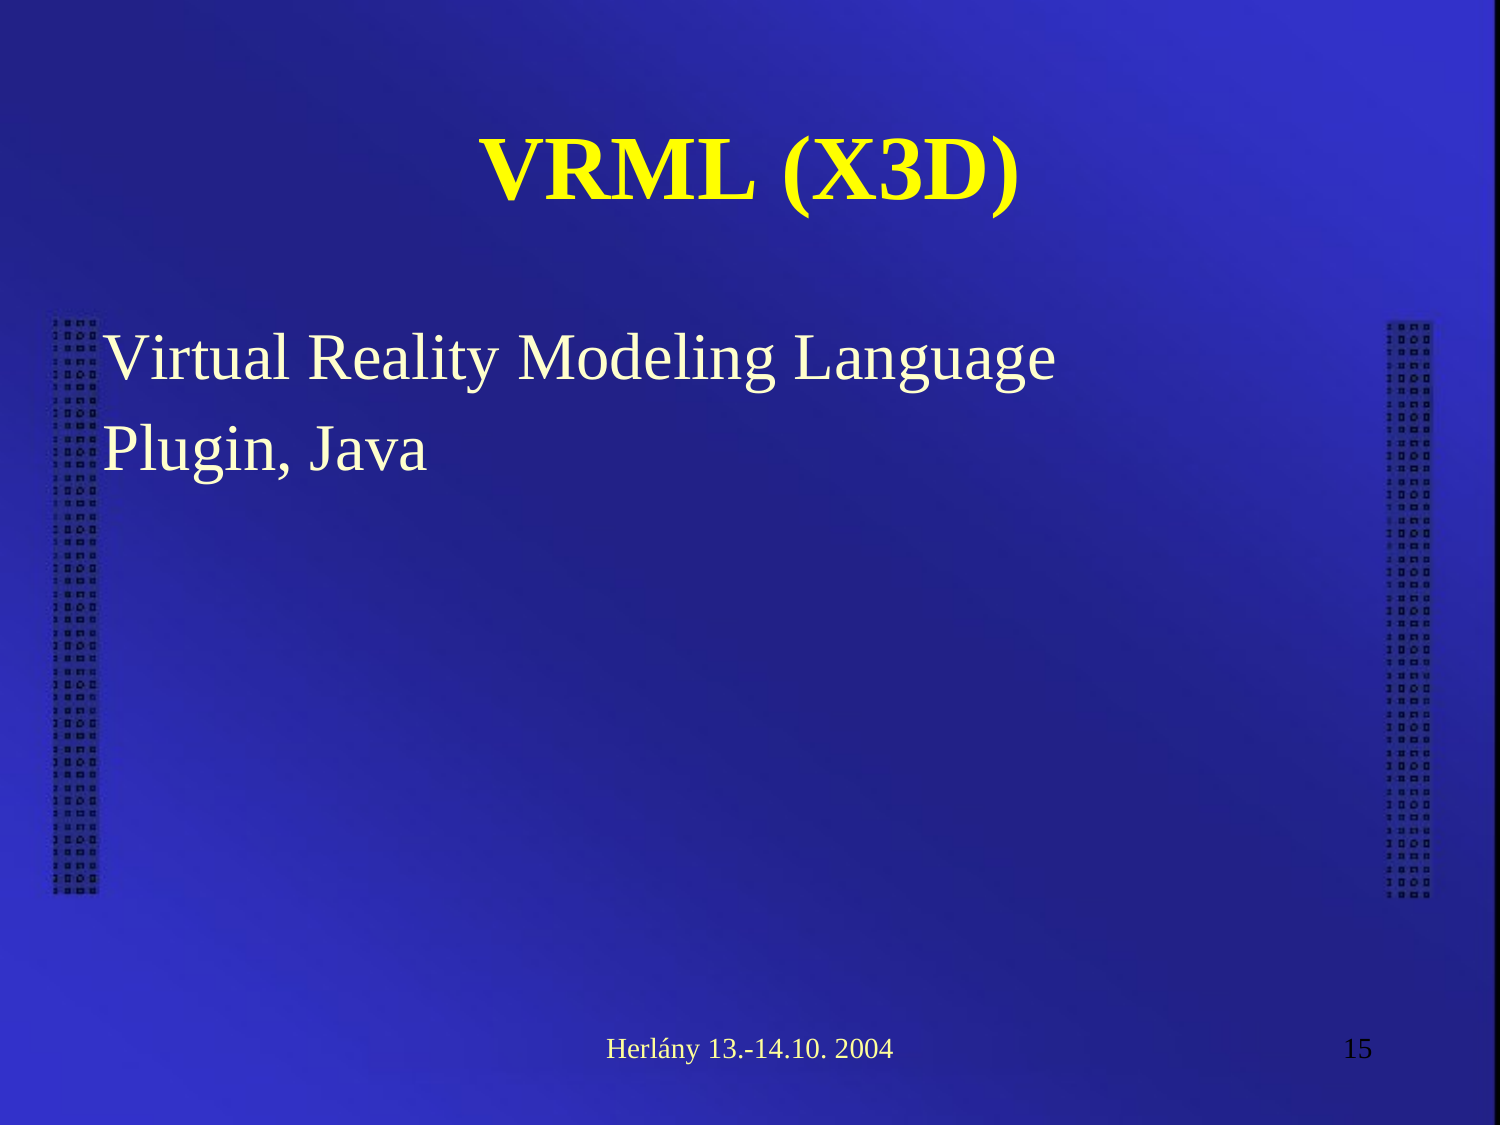

# VRML (X3D)
Virtual Reality Modeling Language
Plugin, Java
Herlány 13.-14.10. 2004